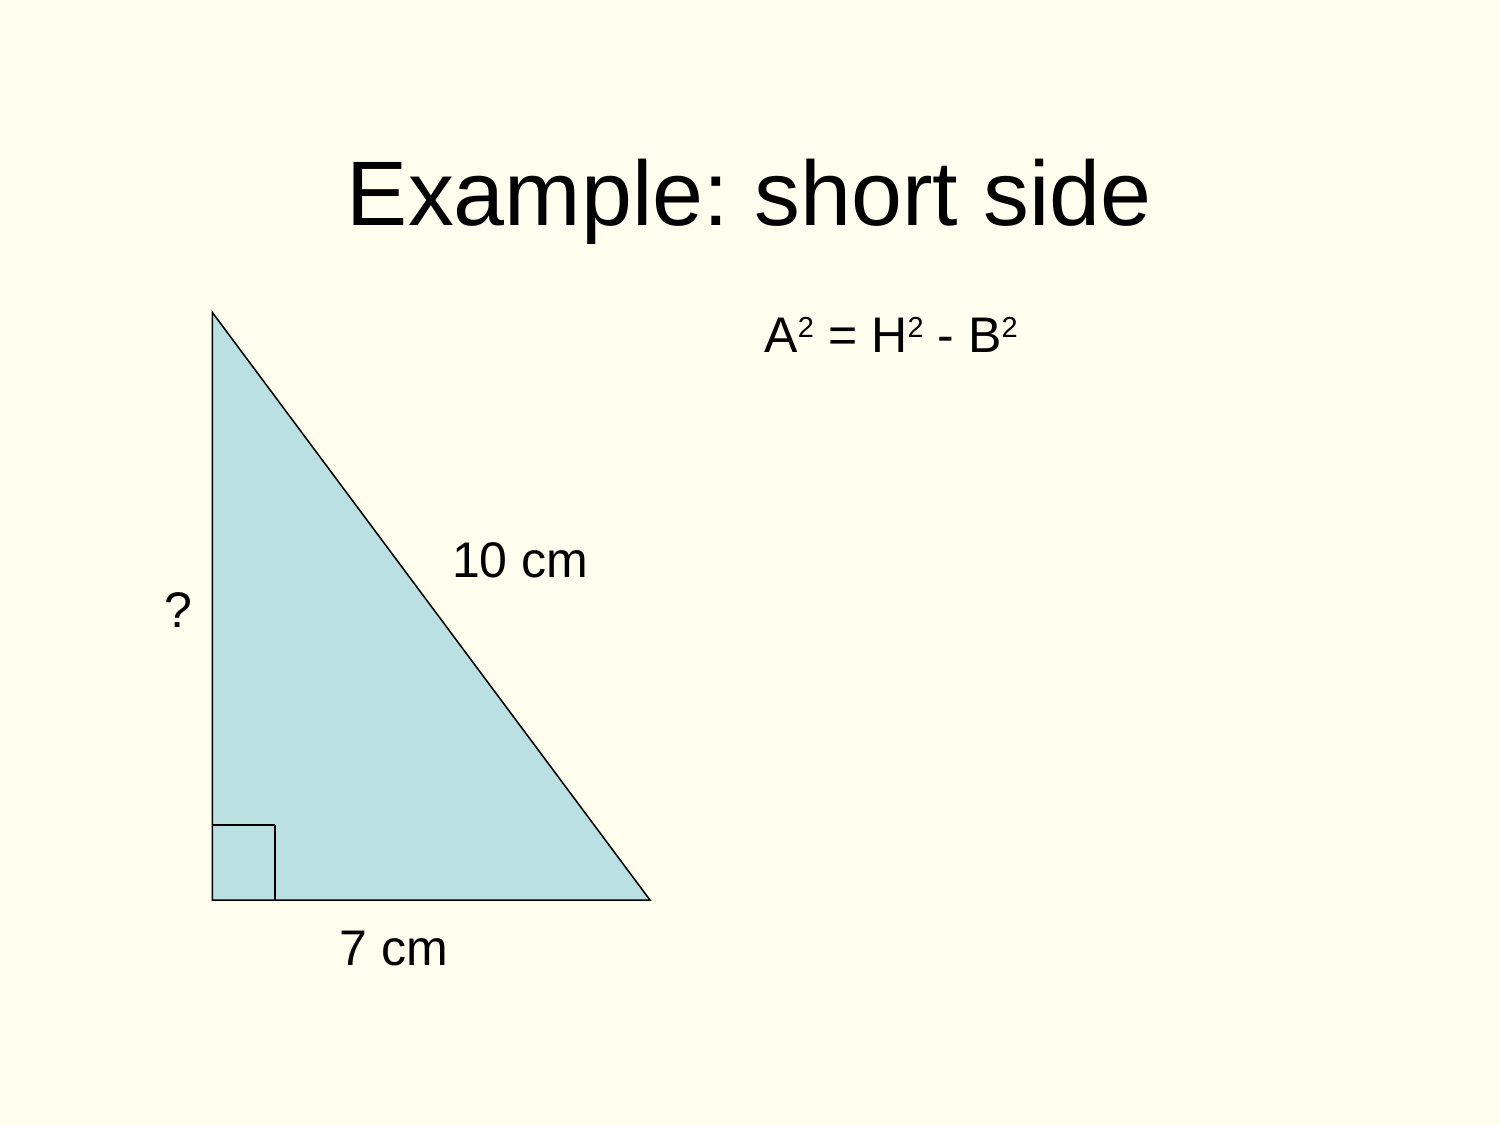

# Example: short side
A2 = H2 - B2
10 cm
?
7 cm